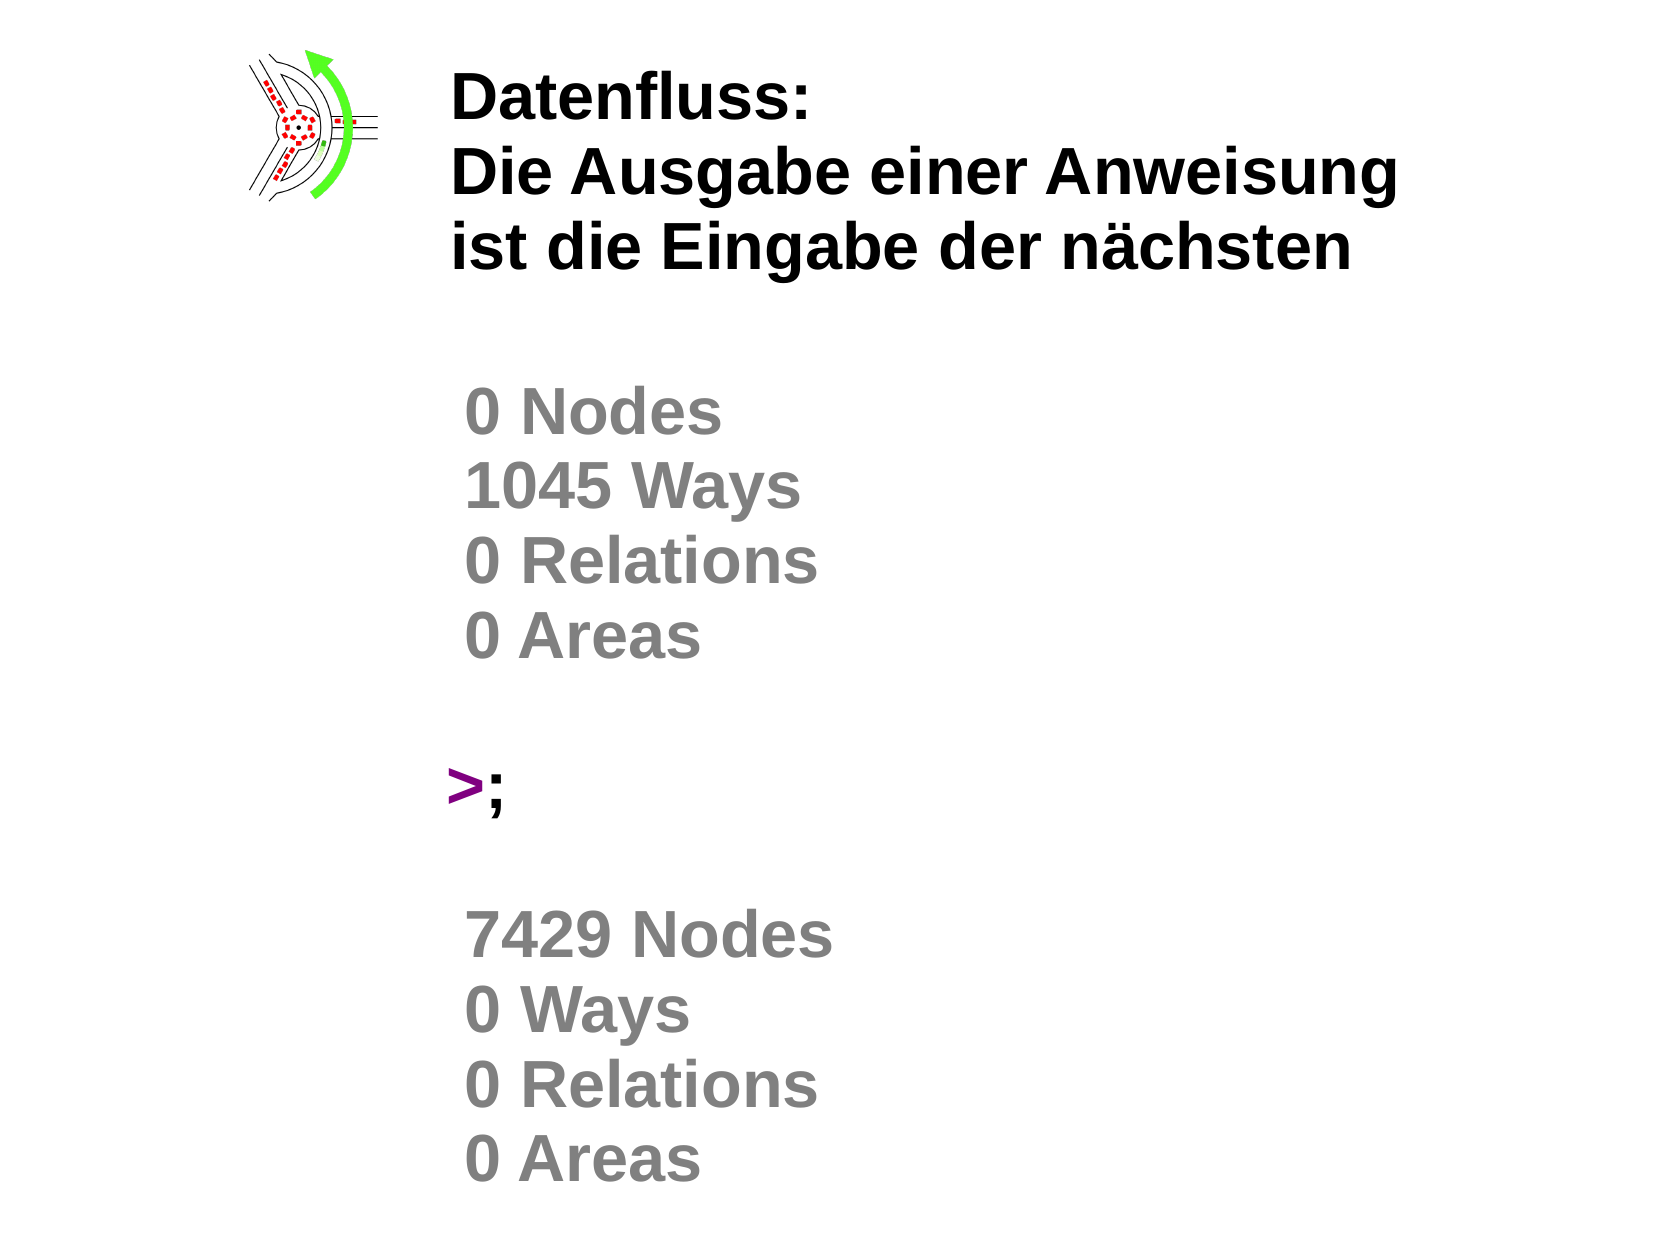

Datenfluss:
Die Ausgabe einer Anweisung
ist die Eingabe der nächsten
 0 Nodes
 1045 Ways
 0 Relations
 0 Areas
 >;
 7429 Nodes
 0 Ways
 0 Relations
 0 Areas